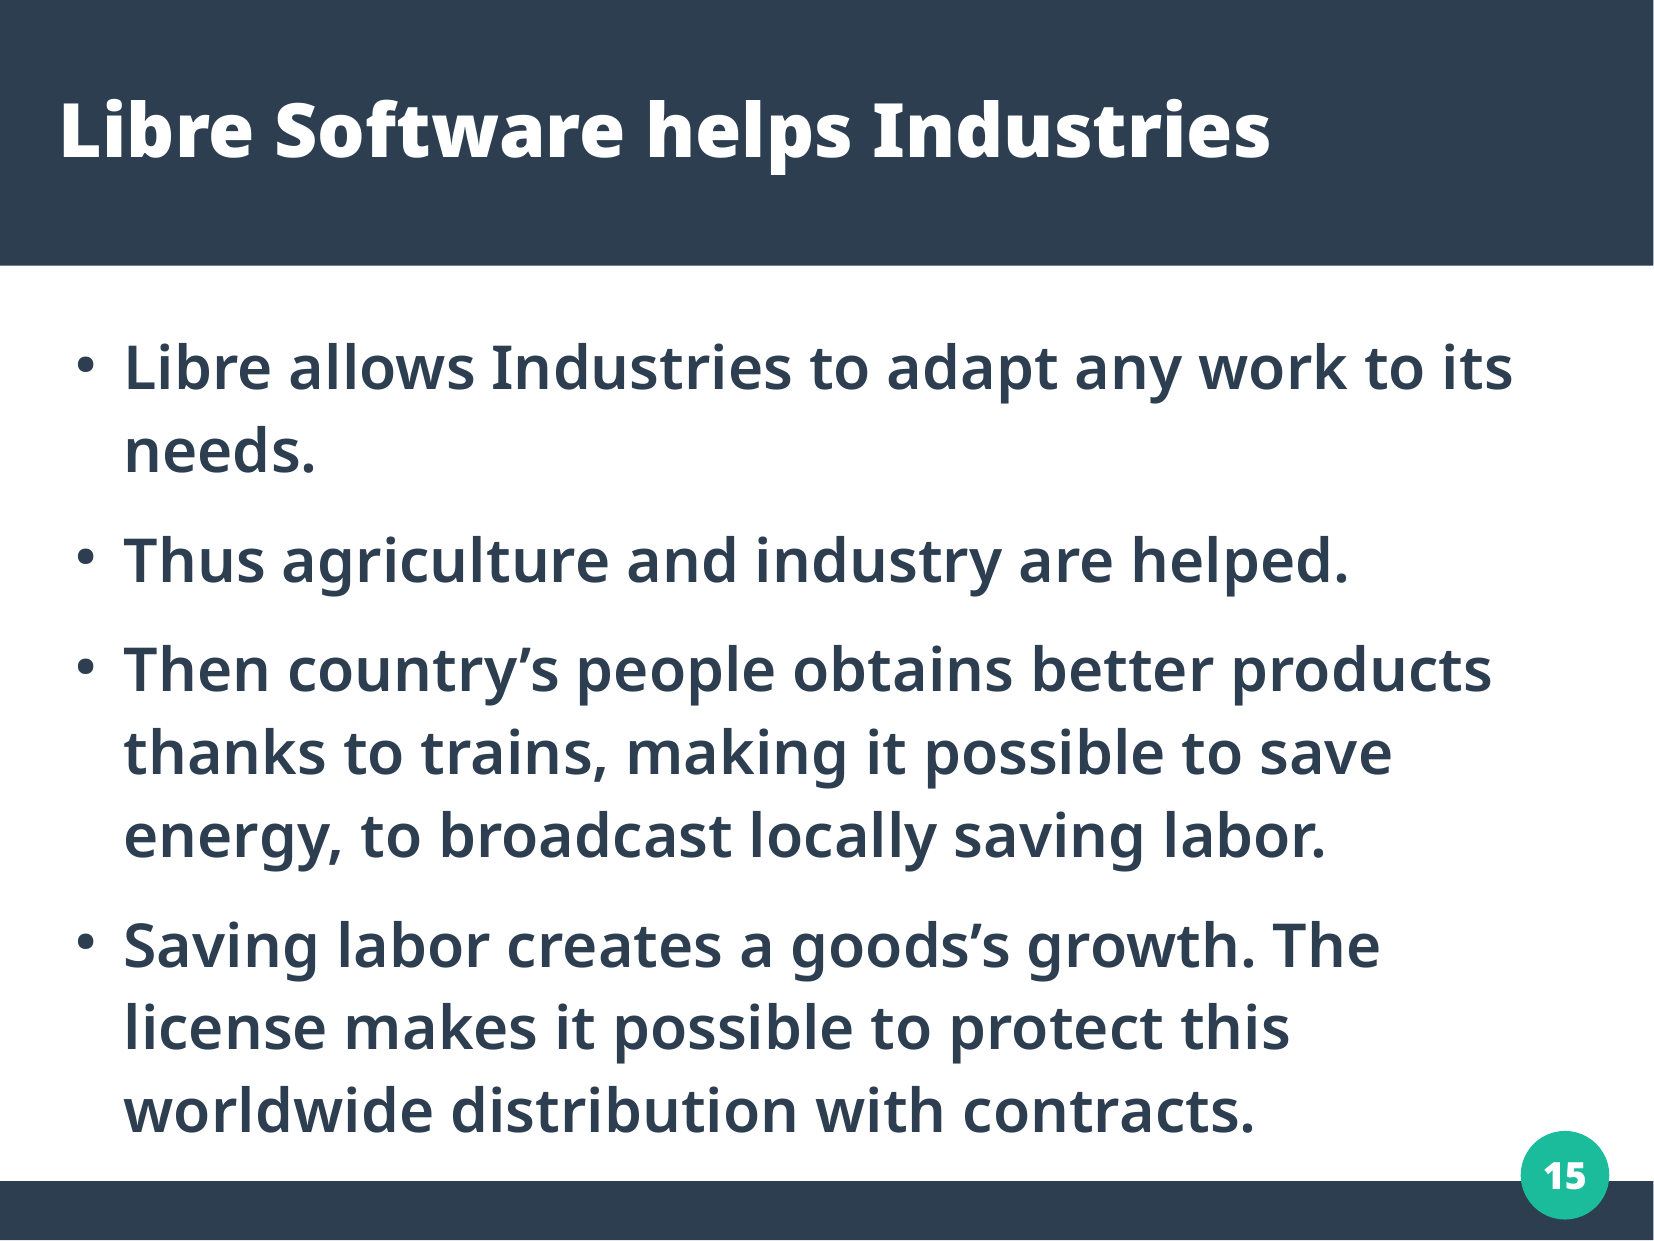

# Libre Software helps Industries
Libre allows Industries to adapt any work to its needs.
Thus agriculture and industry are helped.
Then country’s people obtains better products thanks to trains, making it possible to save energy, to broadcast locally saving labor.
Saving labor creates a goods’s growth. The license makes it possible to protect this worldwide distribution with contracts.
15